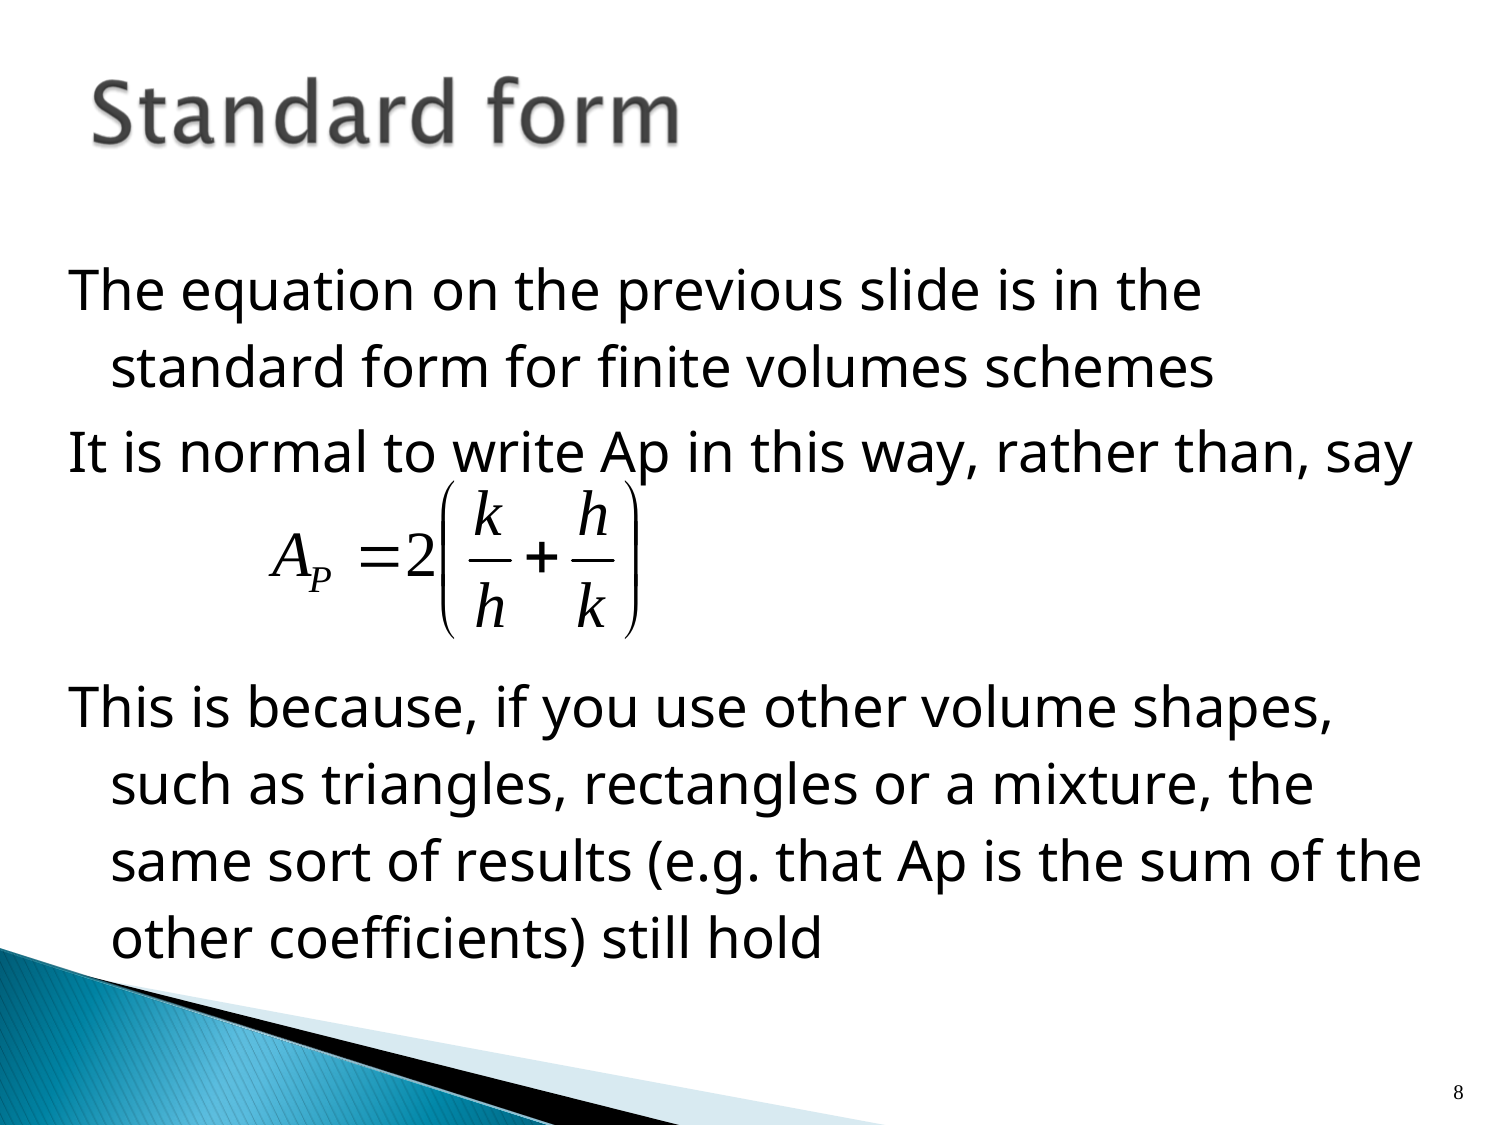

# The equation on the previous slide is in the standard form for finite volumes schemes
It is normal to write Ap in this way, rather than, say
This is because, if you use other volume shapes, such as triangles, rectangles or a mixture, the same sort of results (e.g. that Ap is the sum of the other coefficients) still hold